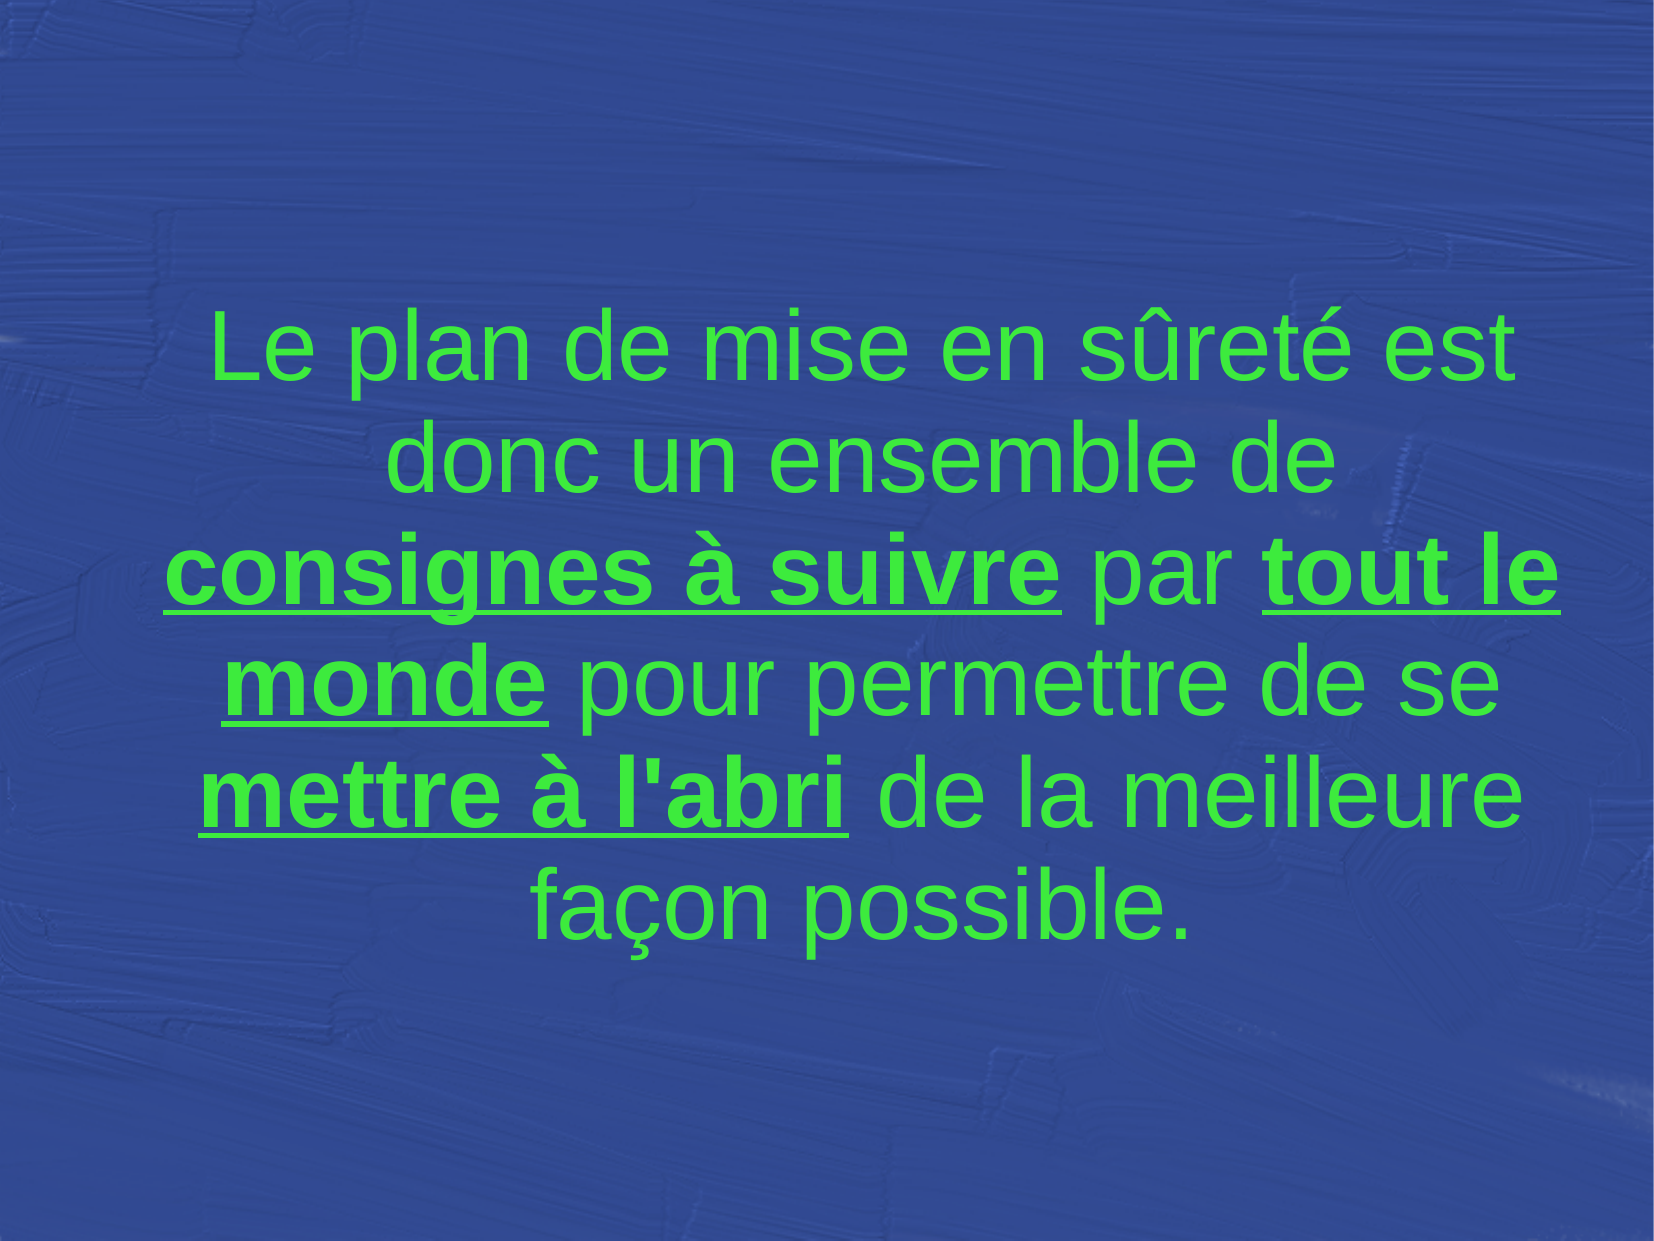

#
Le plan de mise en sûreté est donc un ensemble de consignes à suivre par tout le monde pour permettre de se mettre à l'abri de la meilleure façon possible.